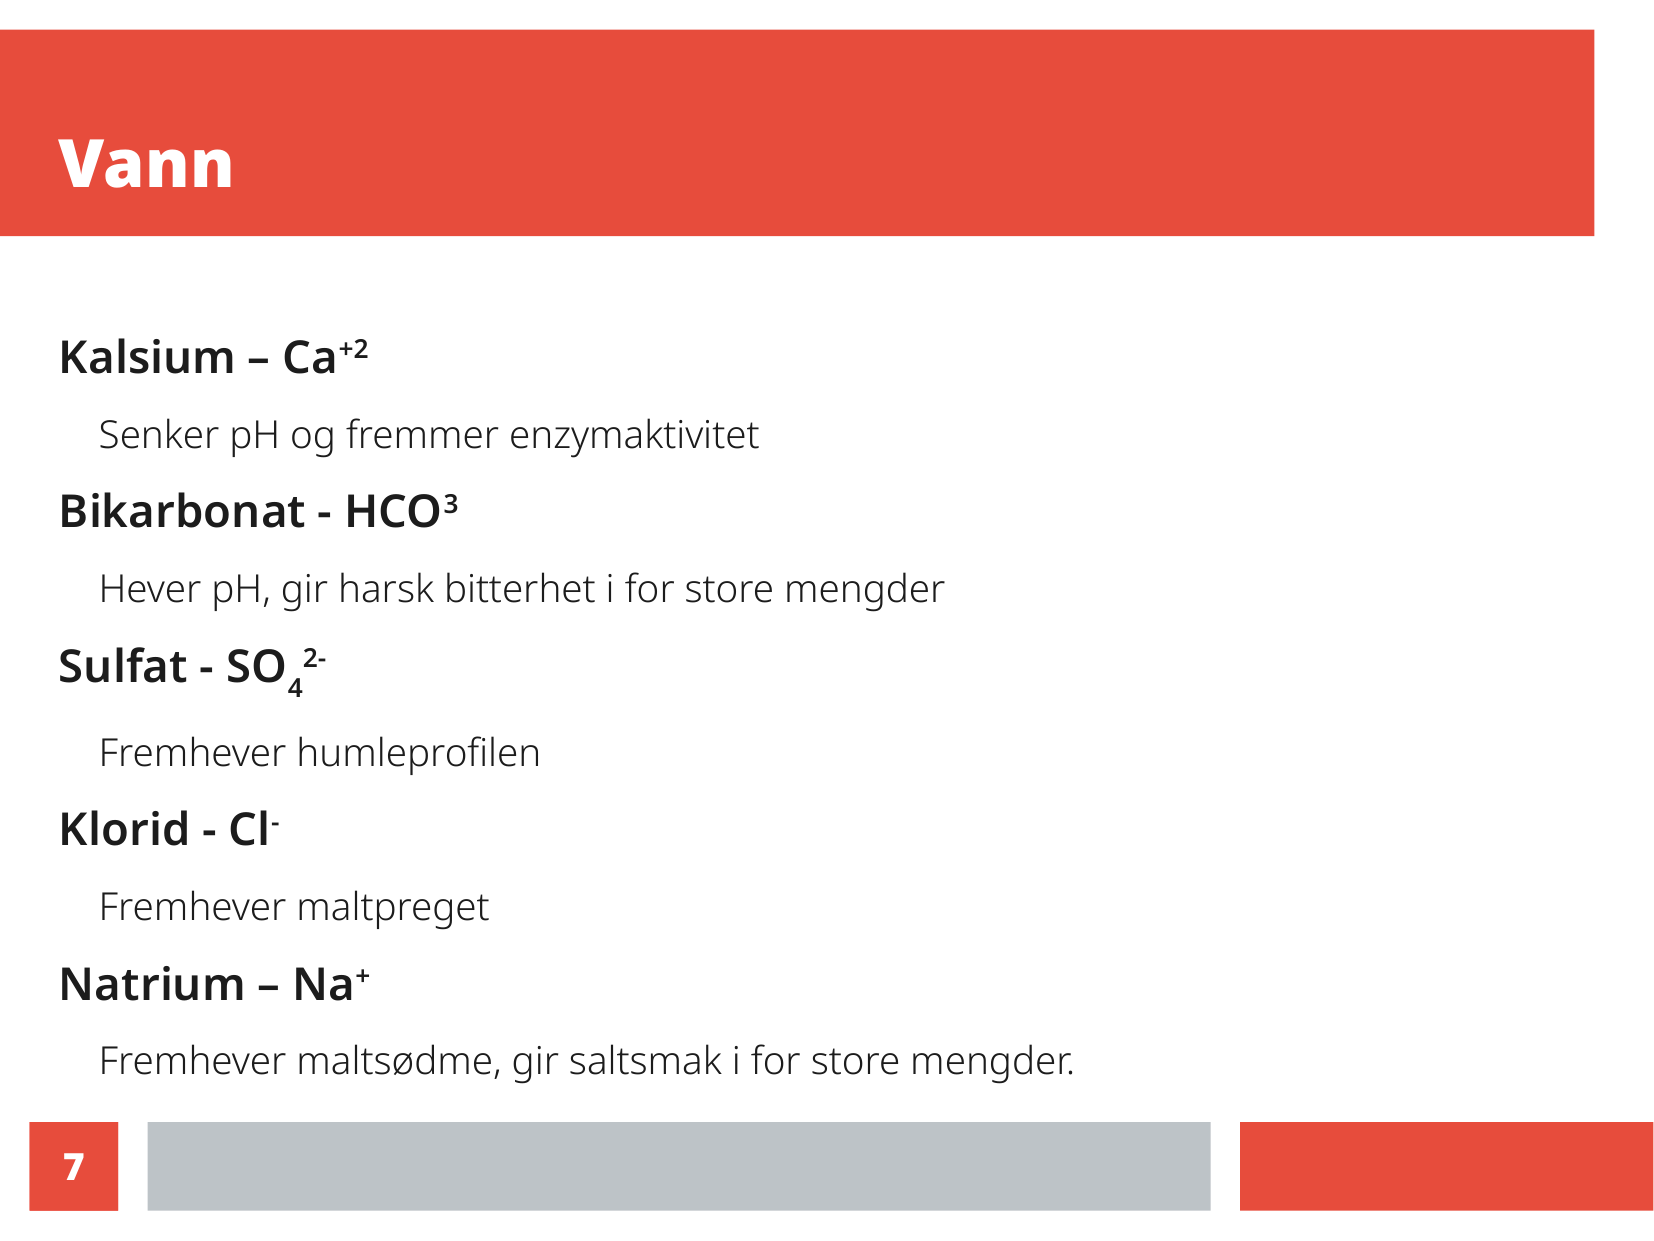

# Vann
Kalsium – Ca+2
Senker pH og fremmer enzymaktivitet
Bikarbonat - HCO3
Hever pH, gir harsk bitterhet i for store mengder
Sulfat - SO42-
Fremhever humleprofilen
Klorid - Cl-
Fremhever maltpreget
Natrium – Na+
Fremhever maltsødme, gir saltsmak i for store mengder.
7